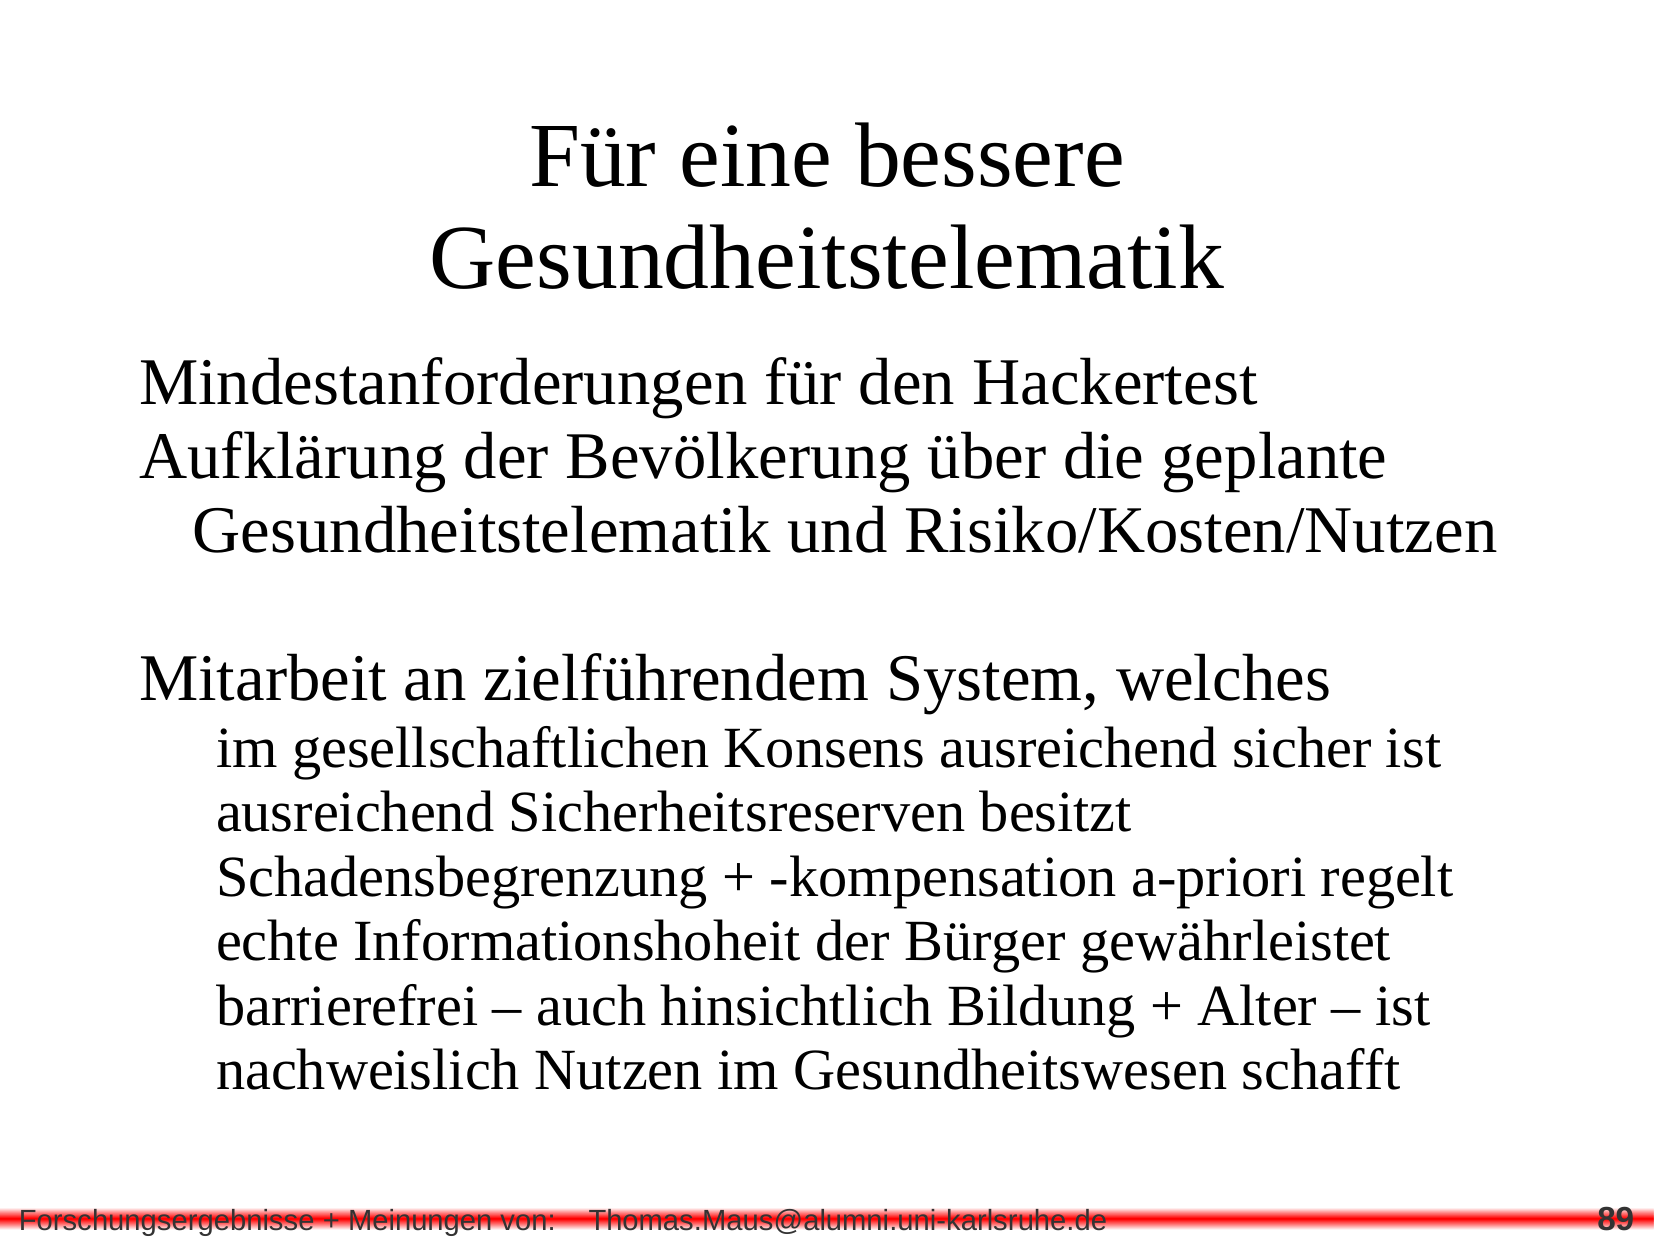

# Für eine bessere Gesundheitstelematik
Mindestanforderungen für den Hackertest
Aufklärung der Bevölkerung über die geplante Gesundheitstelematik und Risiko/Kosten/Nutzen
Mitarbeit an zielführendem System, welches
im gesellschaftlichen Konsens ausreichend sicher ist
ausreichend Sicherheitsreserven besitzt
Schadensbegrenzung + -kompensation a-priori regelt
echte Informationshoheit der Bürger gewährleistet
barrierefrei – auch hinsichtlich Bildung + Alter – ist
nachweislich Nutzen im Gesundheitswesen schafft